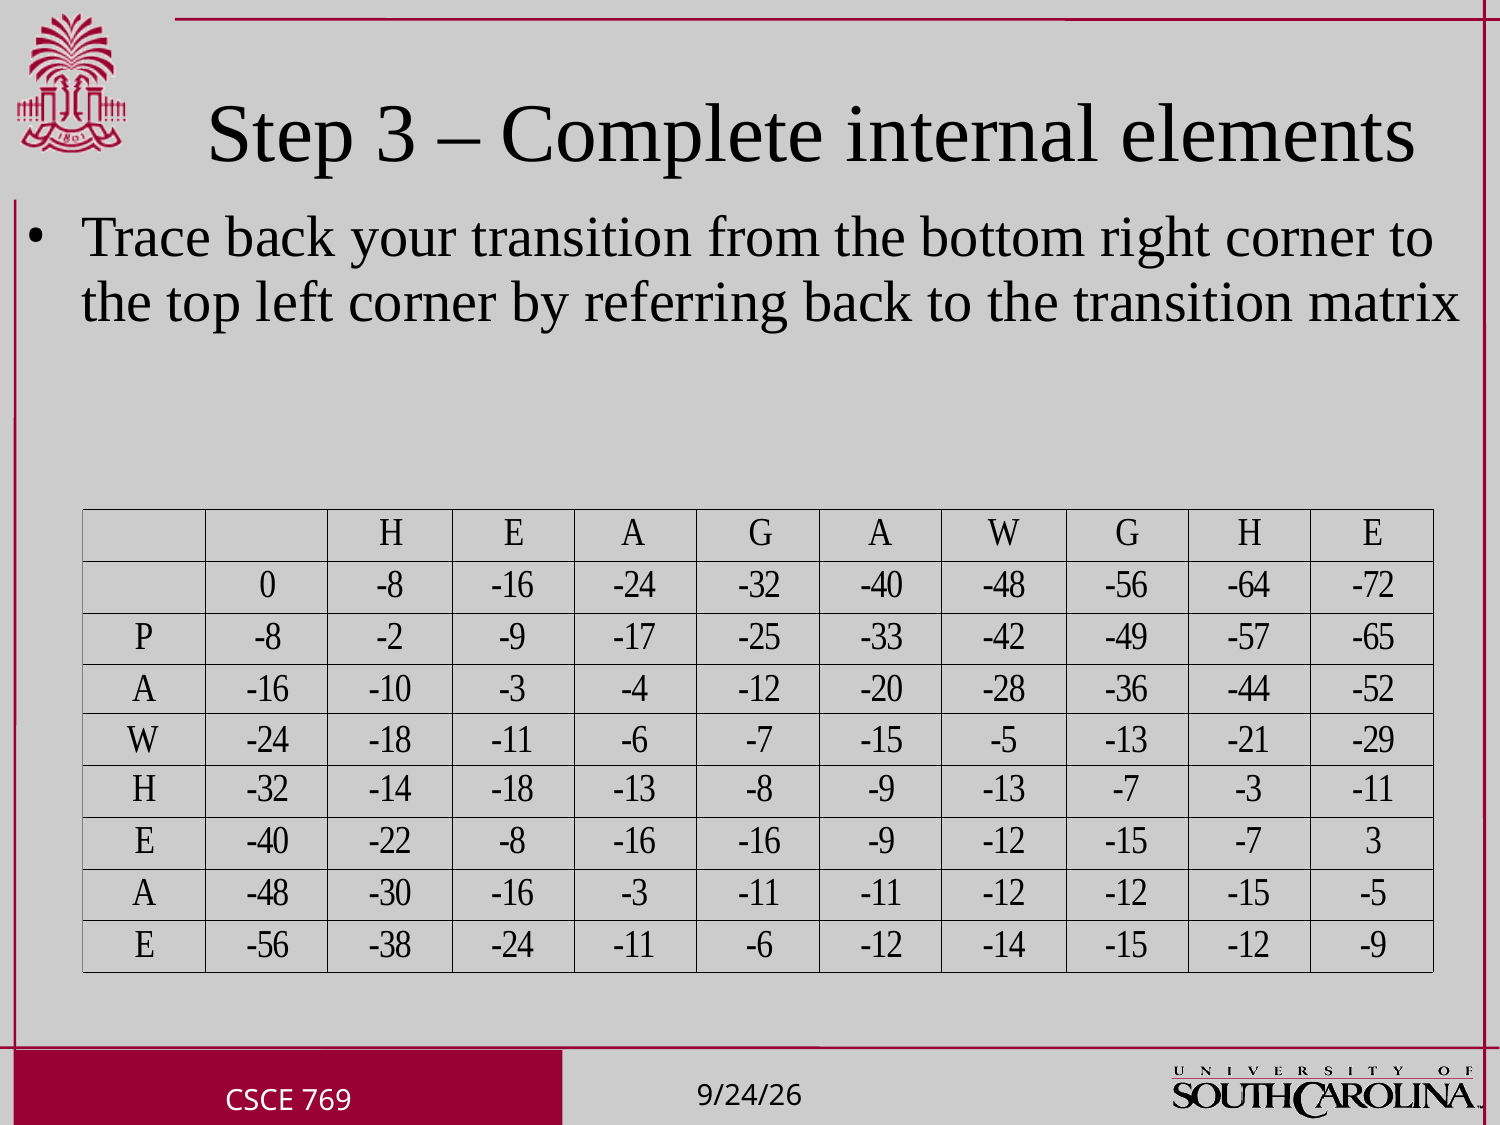

# Step 3 – Complete internal elements
Trace back your transition from the bottom right corner to the top left corner by referring back to the transition matrix